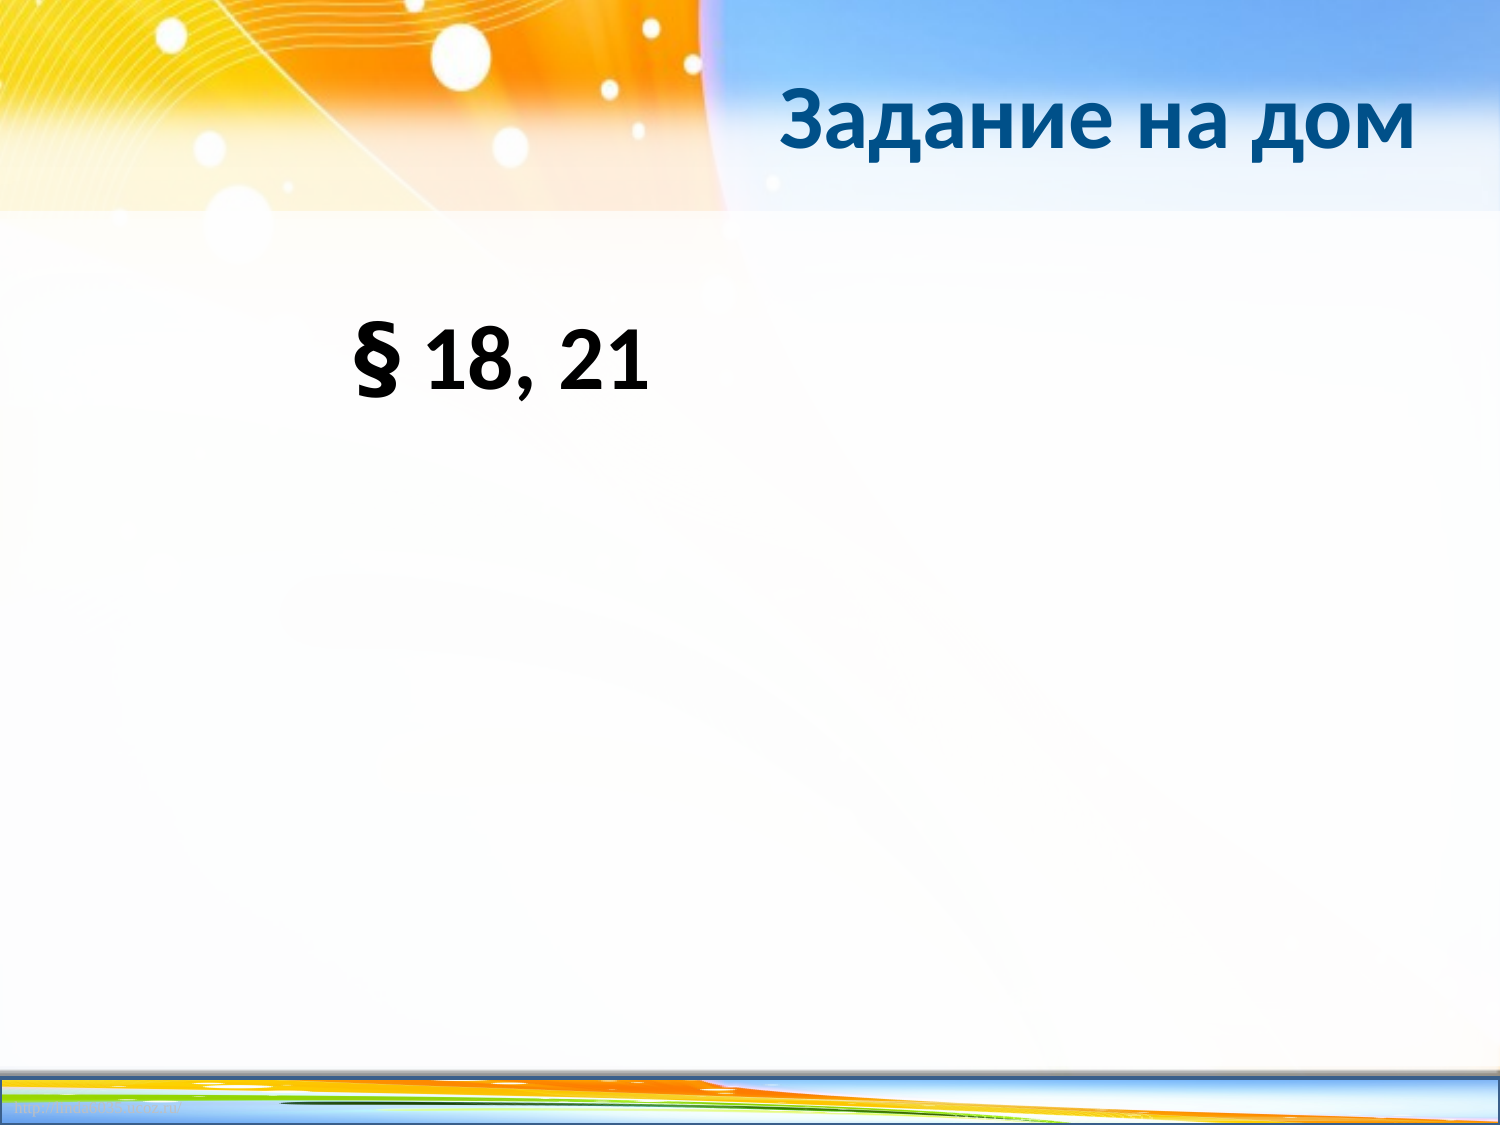

# Задание на дом
§ 18, 21